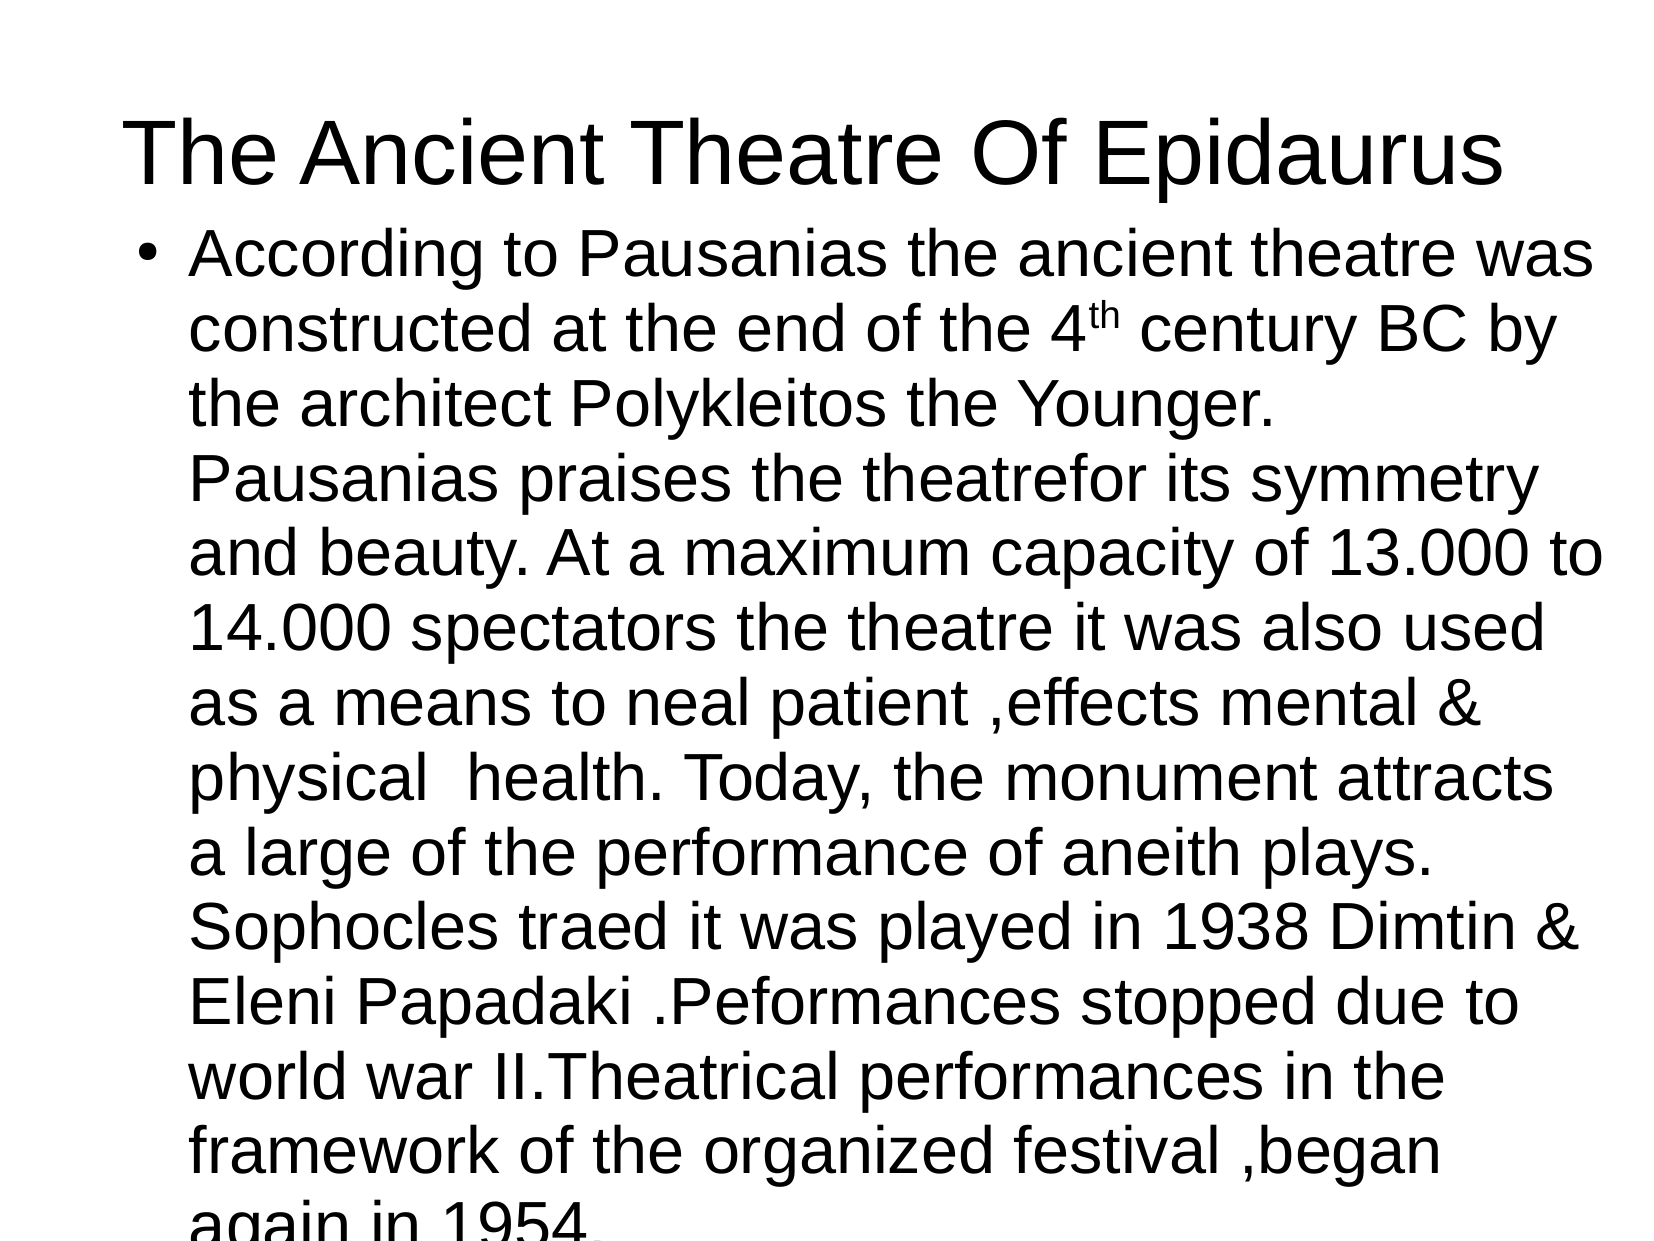

# The Ancient Theatre Of Epidaurus
According to Pausanias the ancient theatre was constructed at the end of the 4th century BC by the architect Polykleitos the Younger. Pausanias praises the theatrefor its symmetry and beauty. At a maximum capacity of 13.000 to 14.000 spectators the theatre it was also used as a means to neal patient ,effects mental & physical health. Today, the monument attracts a large of the performance of aneith plays. Sophocles traed it was played in 1938 Dimtin & Eleni Papadaki .Peformances stopped due to world war II.Theatrical performances in the framework of the organized festival ,began again in 1954.